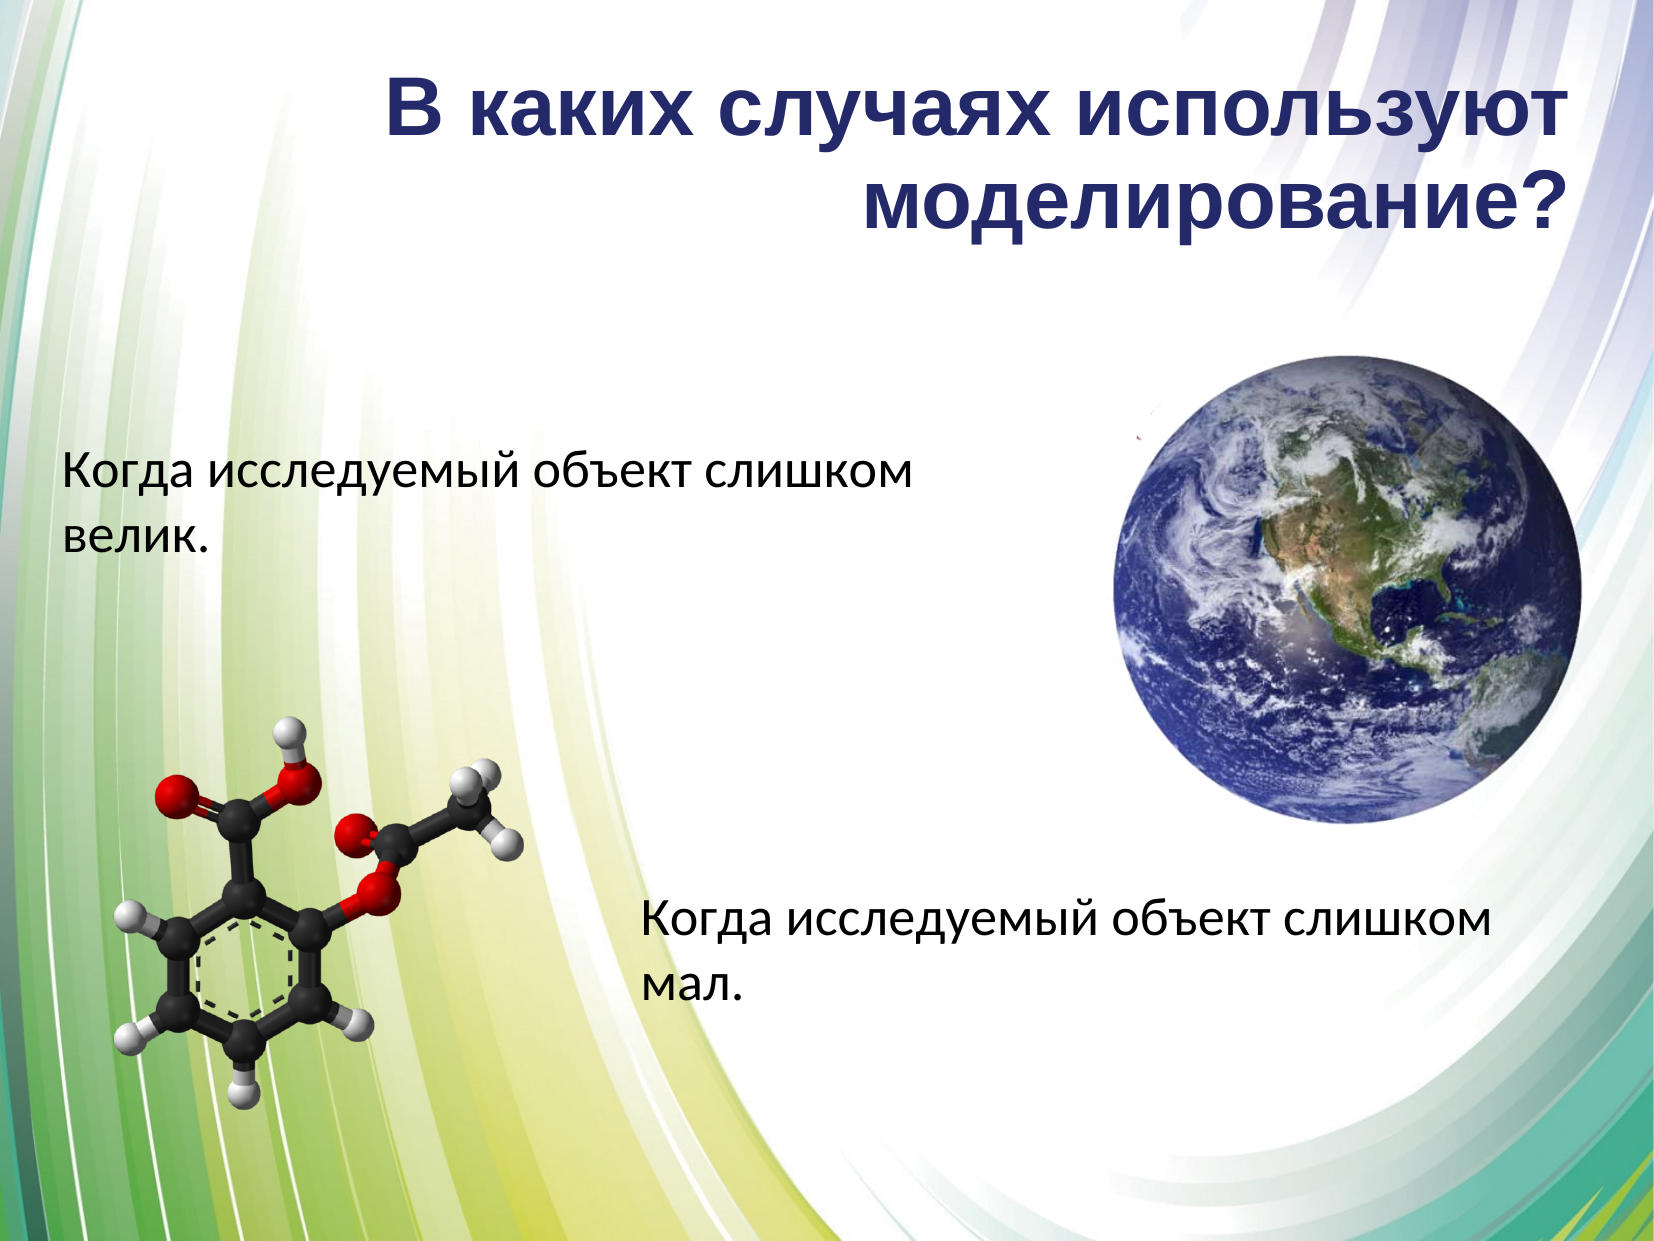

# В каких случаях используют моделирование?
Когда исследуемый объект слишком велик.
Когда исследуемый объект слишком мал.